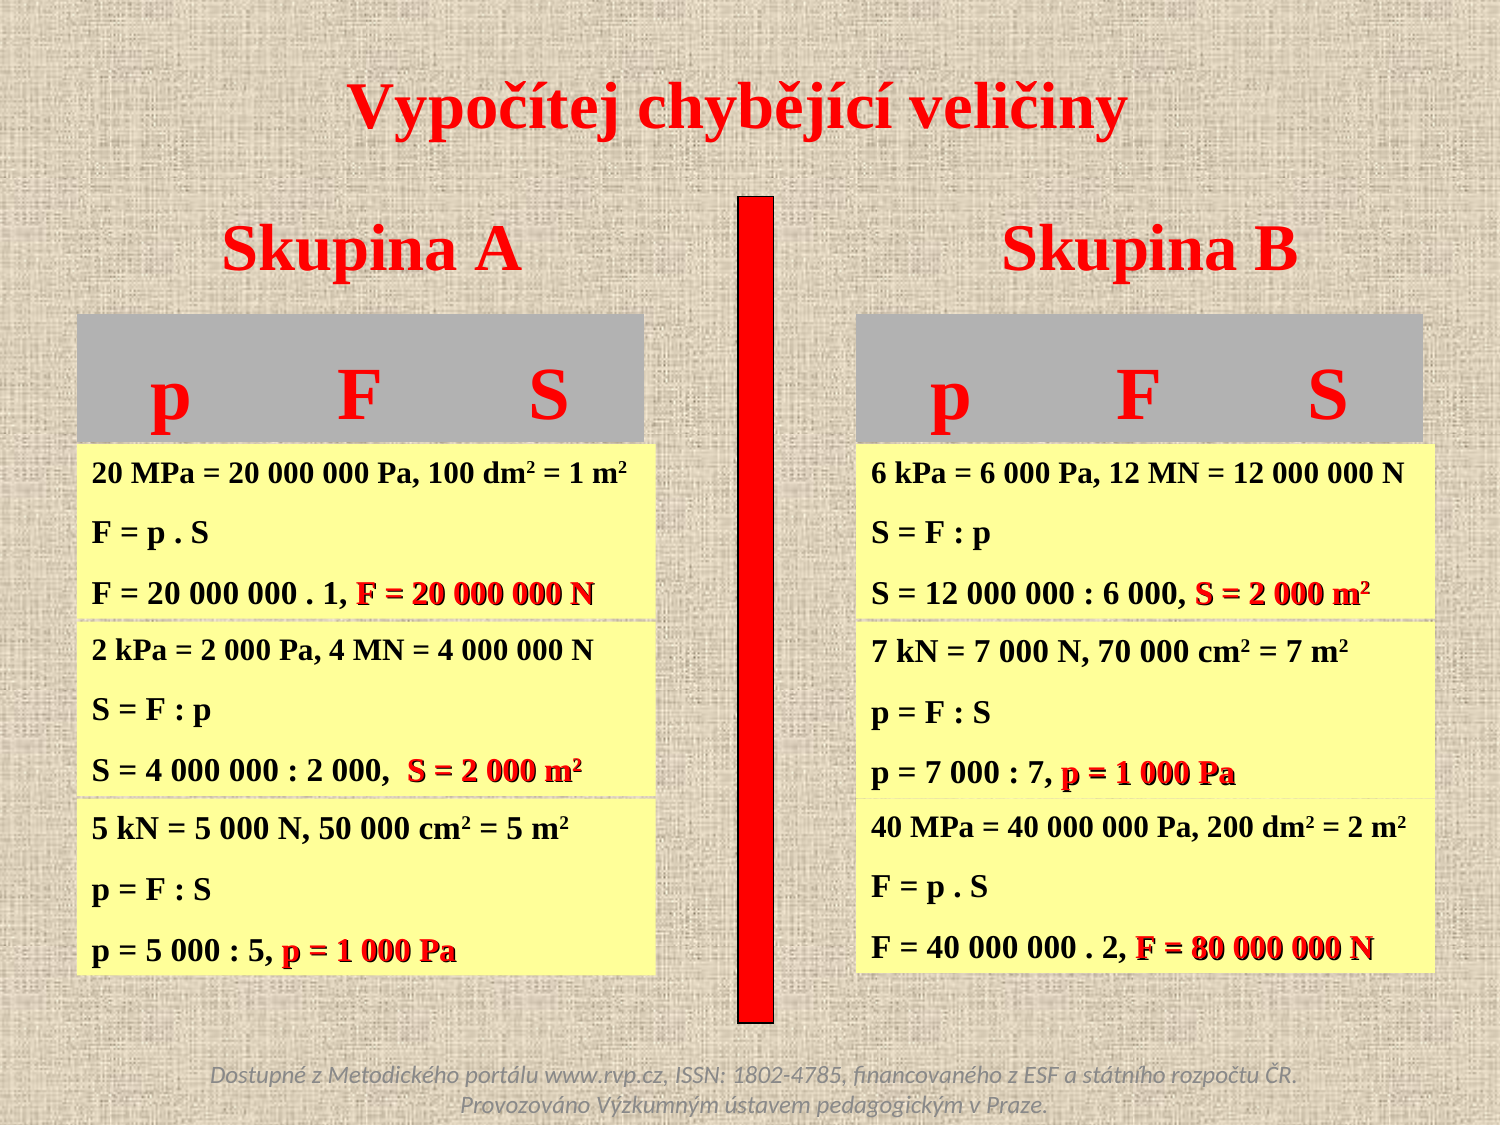

Vypočítej chybějící veličiny
Skupina A
Skupina B
| p | F | S |
| --- | --- | --- |
| 20 MPa | ? | 100 dm2 |
| 2 kPa | 4 MN | ? |
| ? | 5 kN | 50 000 cm2 |
| p | F | S |
| --- | --- | --- |
| 6 kPa | 12 MN | ? |
| ? | 7 kN | 70 000 cm2 |
| 40 MPa | ? | 200 dm2 |
20 MPa = 20 000 000 Pa, 100 dm2 = 1 m2
F = p . S
F = 20 000 000 . 1, F = 20 000 000 N
6 kPa = 6 000 Pa, 12 MN = 12 000 000 N
S = F : p
S = 12 000 000 : 6 000, S = 2 000 m2
2 kPa = 2 000 Pa, 4 MN = 4 000 000 N
S = F : p
S = 4 000 000 : 2 000, S = 2 000 m2
7 kN = 7 000 N, 70 000 cm2 = 7 m2
p = F : S
p = 7 000 : 7, p = 1 000 Pa
5 kN = 5 000 N, 50 000 cm2 = 5 m2
p = F : S
p = 5 000 : 5, p = 1 000 Pa
40 MPa = 40 000 000 Pa, 200 dm2 = 2 m2
F = p . S
F = 40 000 000 . 2, F = 80 000 000 N